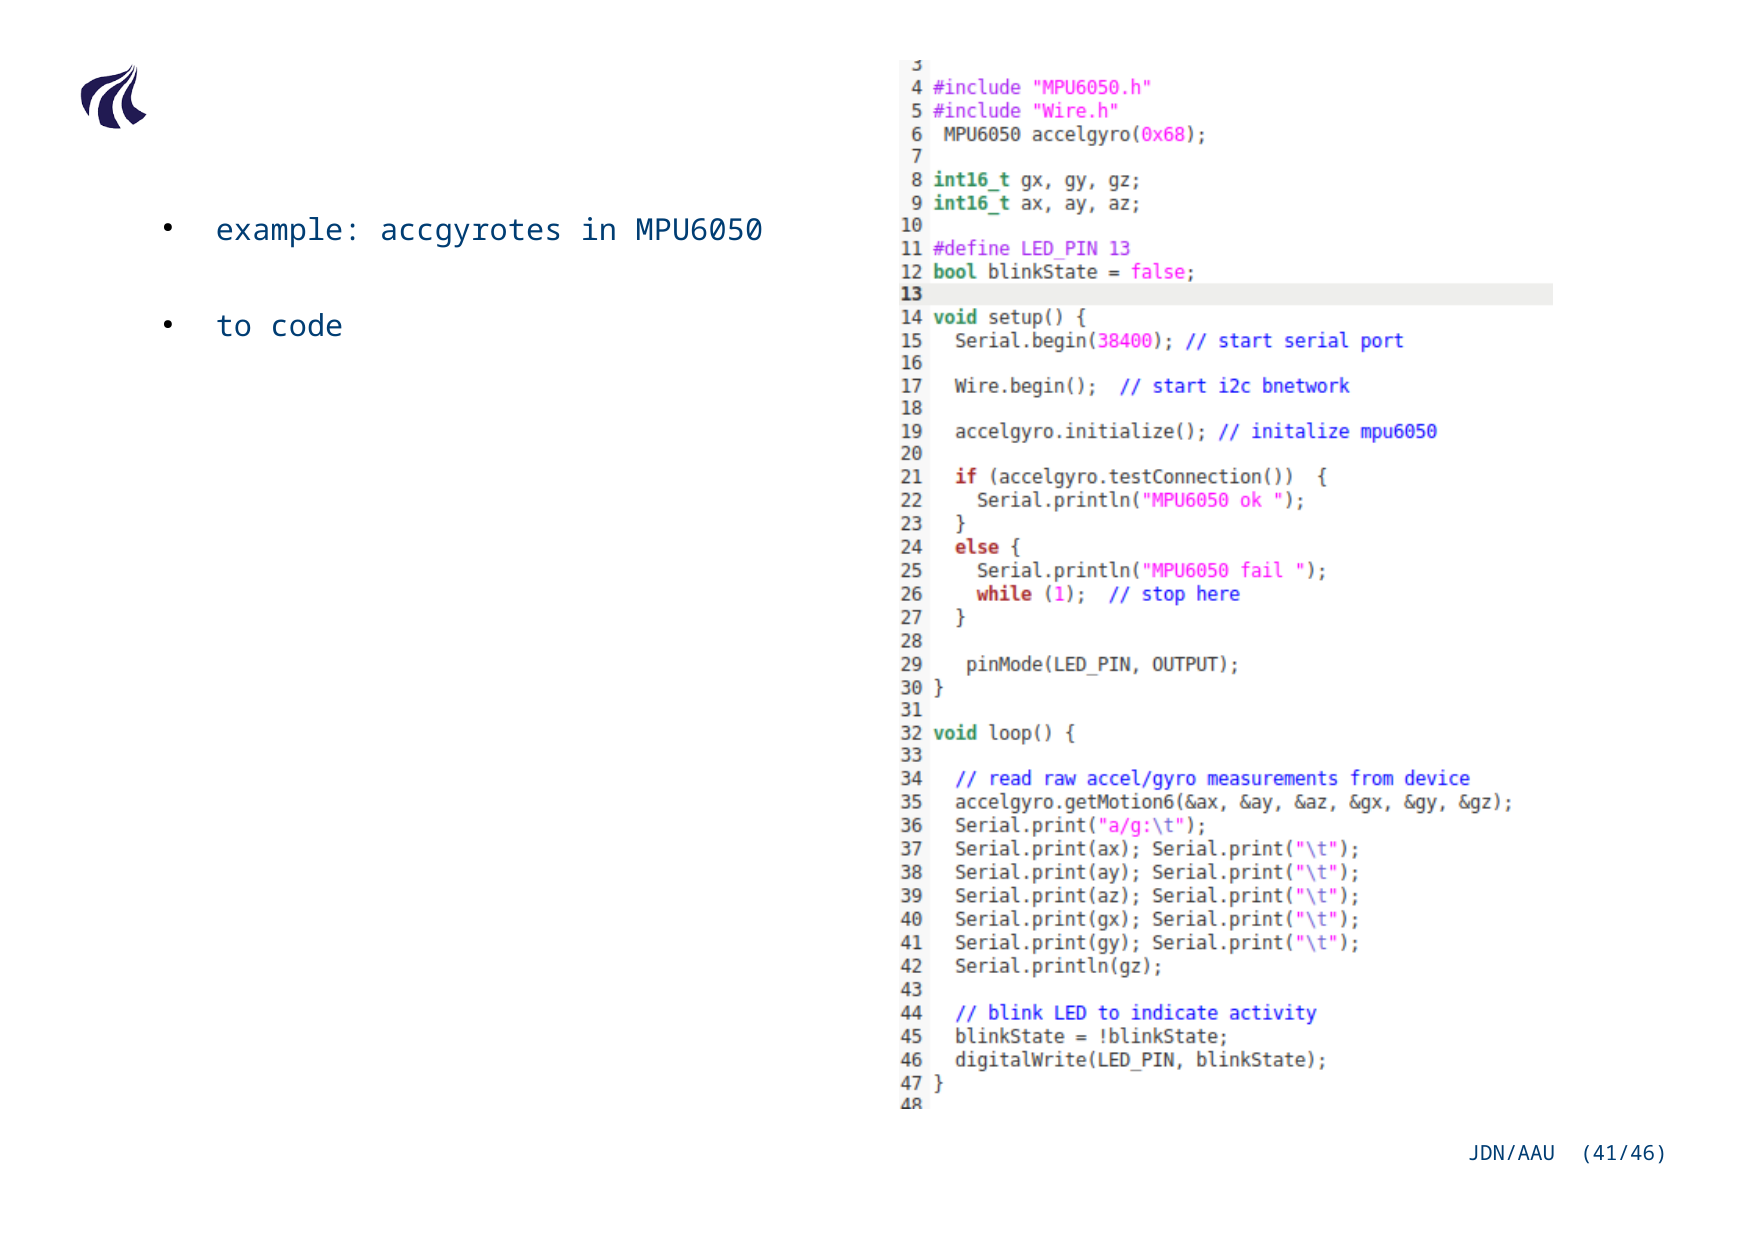

# example: accgyrotes in MPU6050
to code